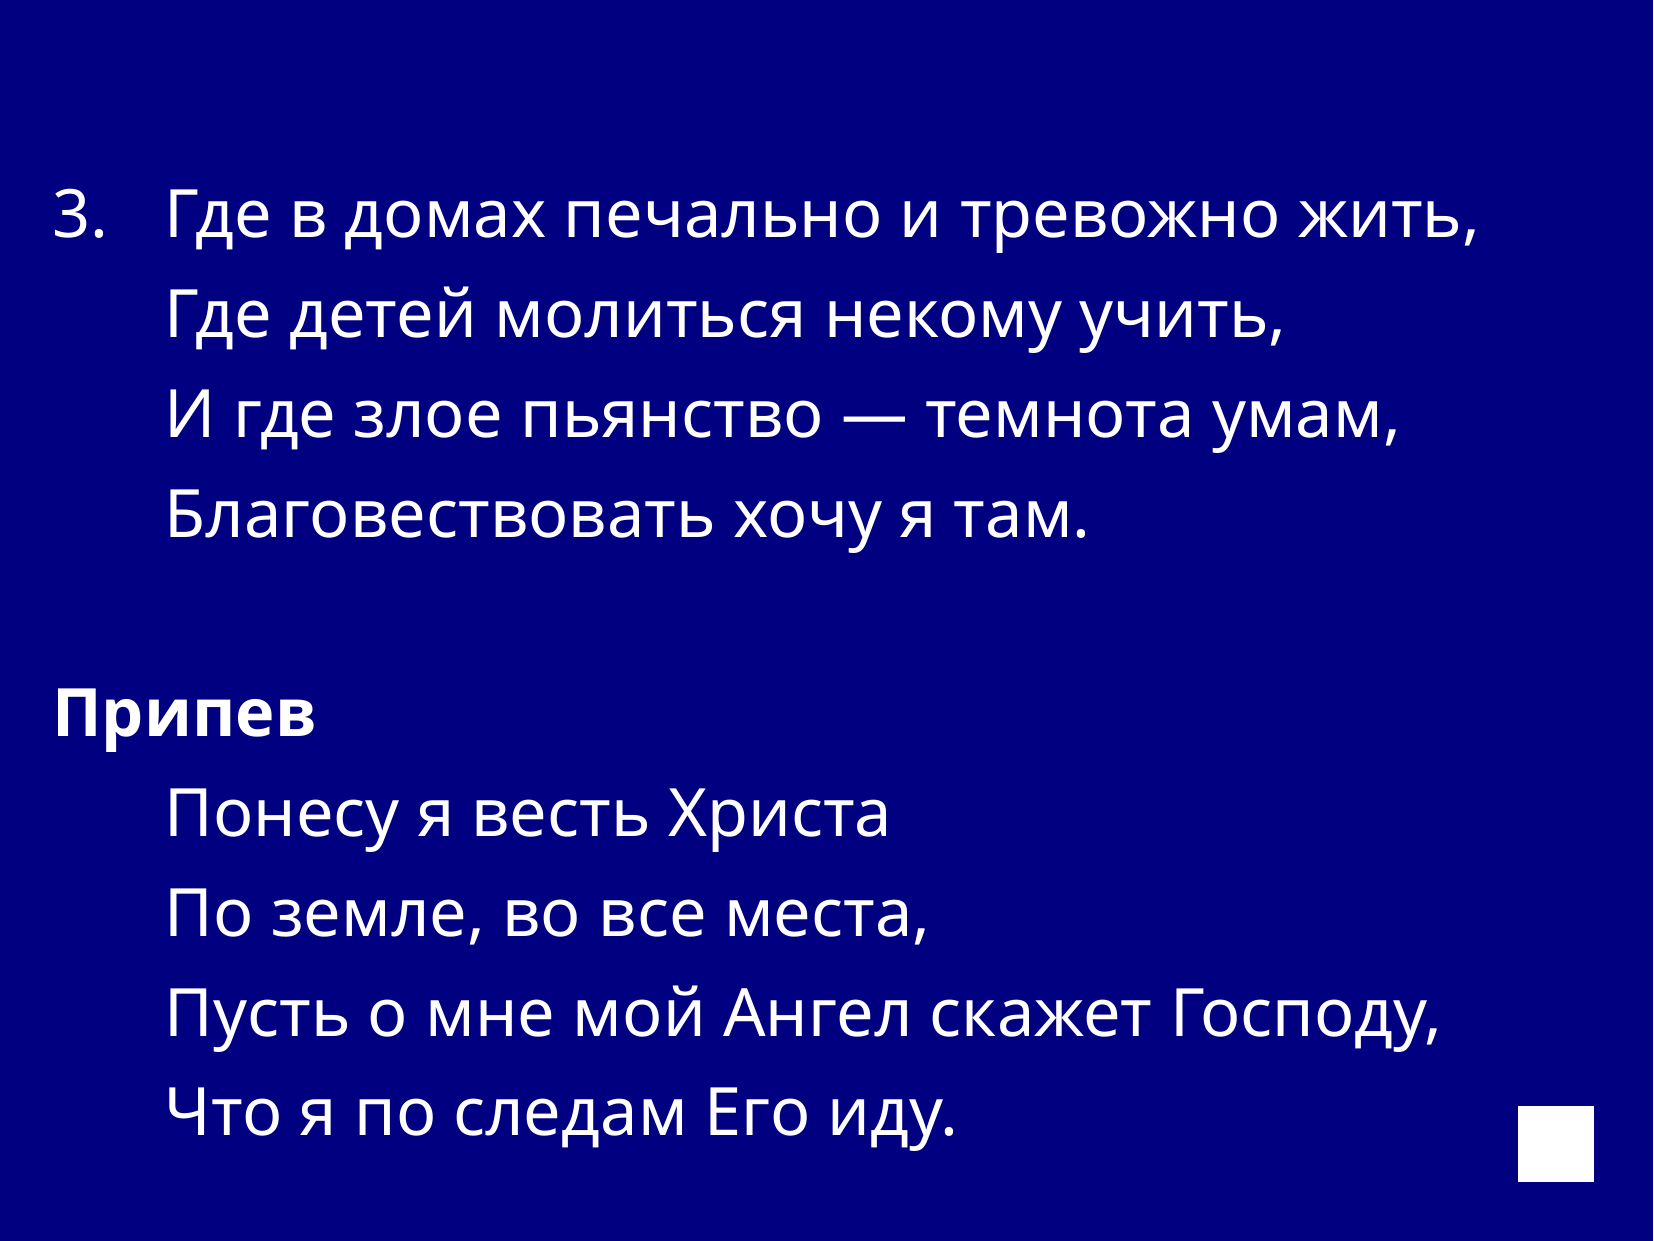

3.	Где в домах печально и тревожно жить,
	Где детей молиться некому учить,
	И где злое пьянство ― темнота умам,
	Благовествовать хочу я там.
Припев
	Понесу я весть Христа
	По земле, во все места,
	Пусть о мне мой Ангел скажет Господу,
	Что я по следам Его иду.